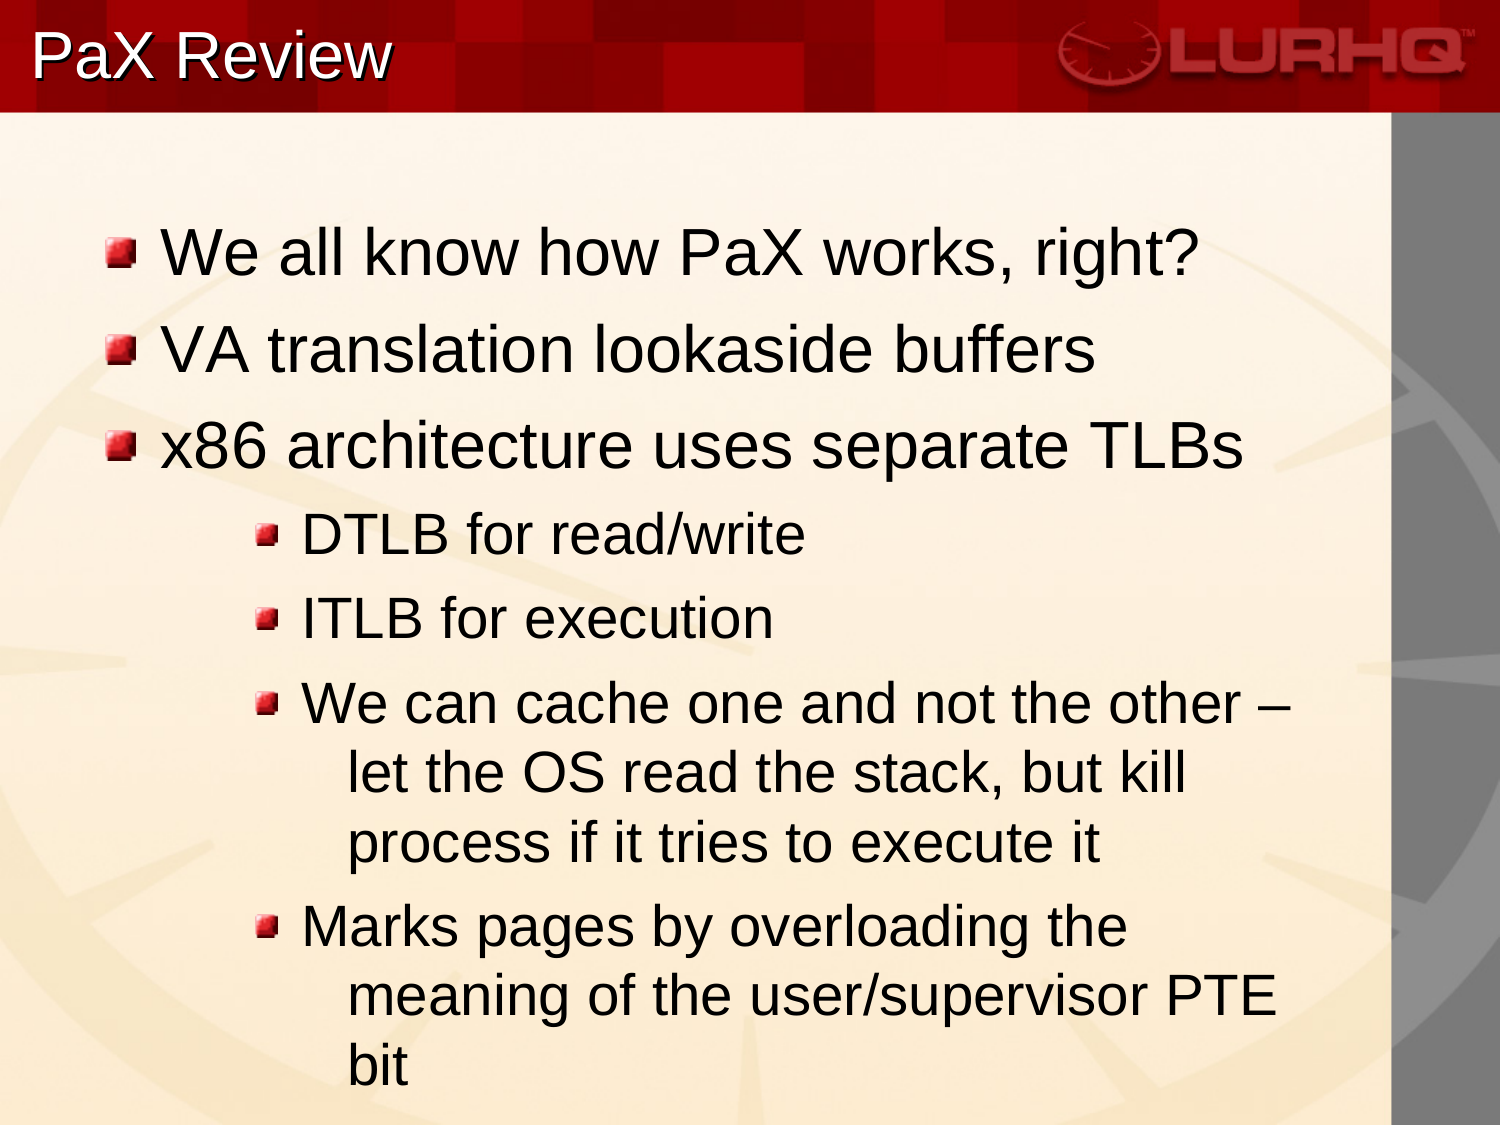

# PaX Review
We all know how PaX works, right?
VA translation lookaside buffers
x86 architecture uses separate TLBs
DTLB for read/write
ITLB for execution
We can cache one and not the other – let the OS read the stack, but kill process if it tries to execute it
Marks pages by overloading the meaning of the user/supervisor PTE bit